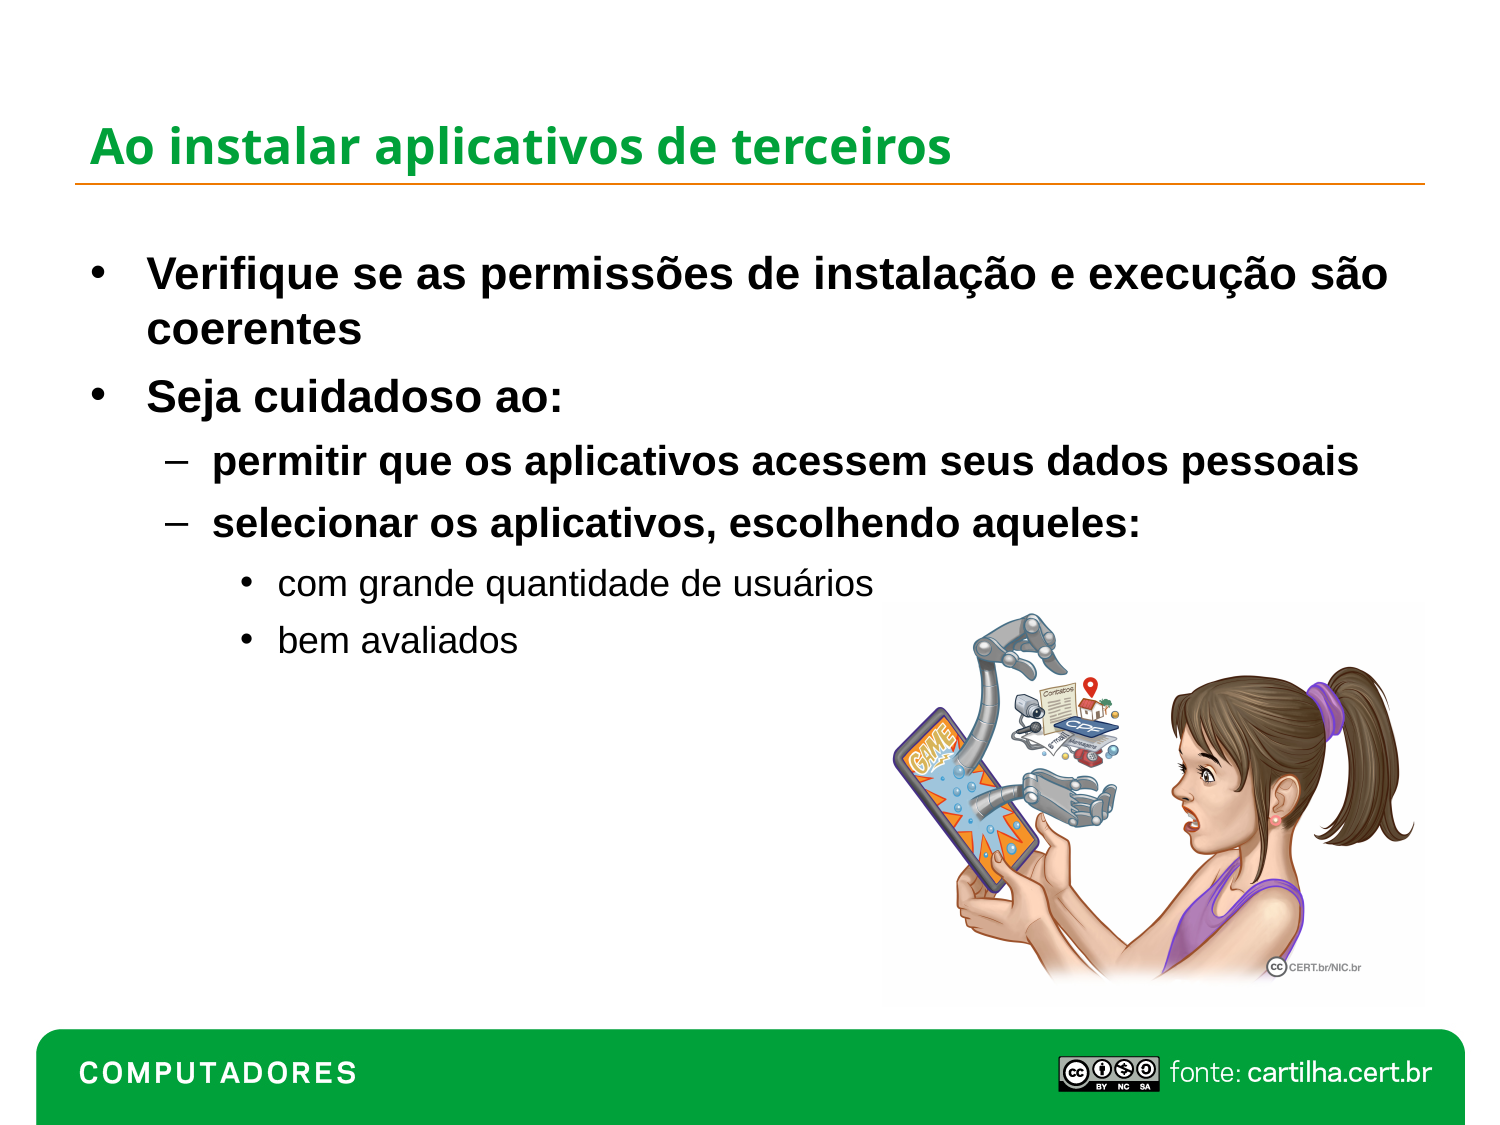

Ao instalar aplicativos de terceiros
# Verifique se as permissões de instalação e execução são coerentes
Seja cuidadoso ao:
permitir que os aplicativos acessem seus dados pessoais
selecionar os aplicativos, escolhendo aqueles:
com grande quantidade de usuários
bem avaliados